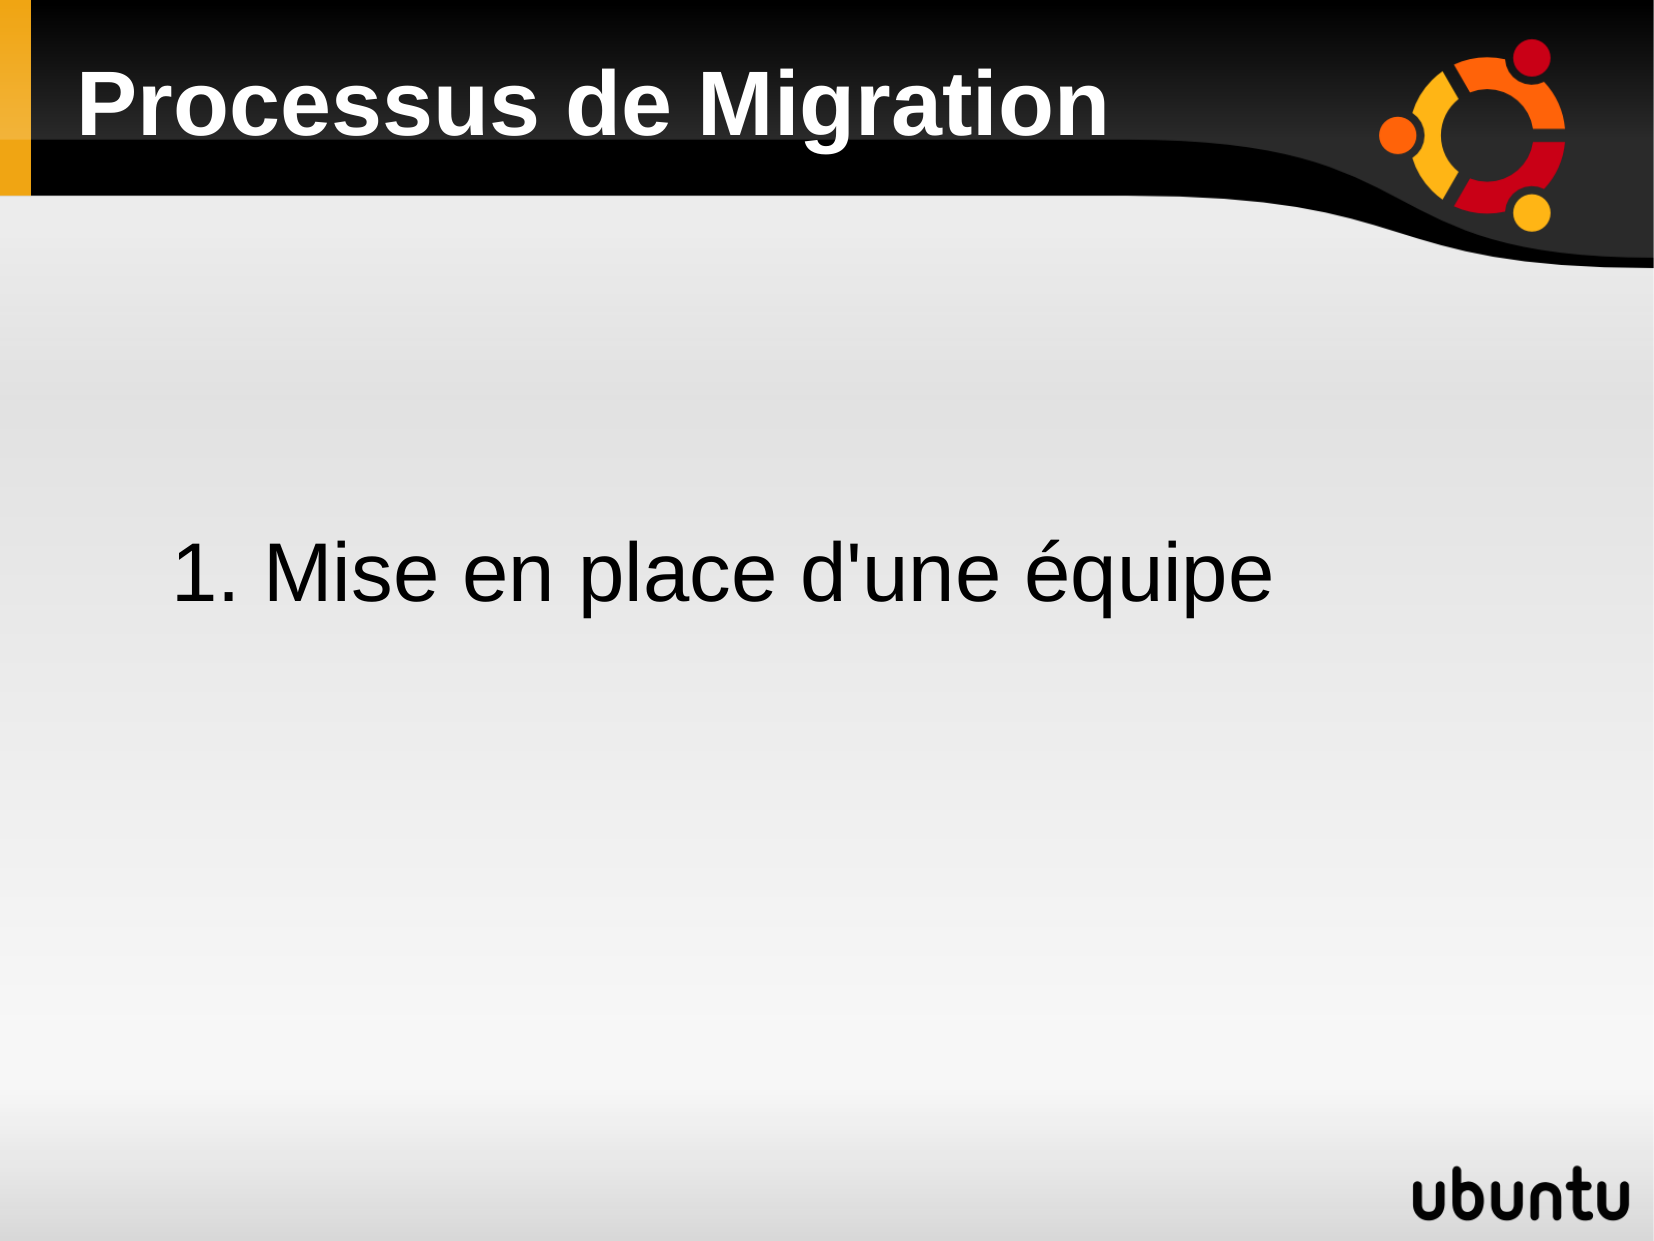

# Processus de Migration
1. Mise en place d'une équipe